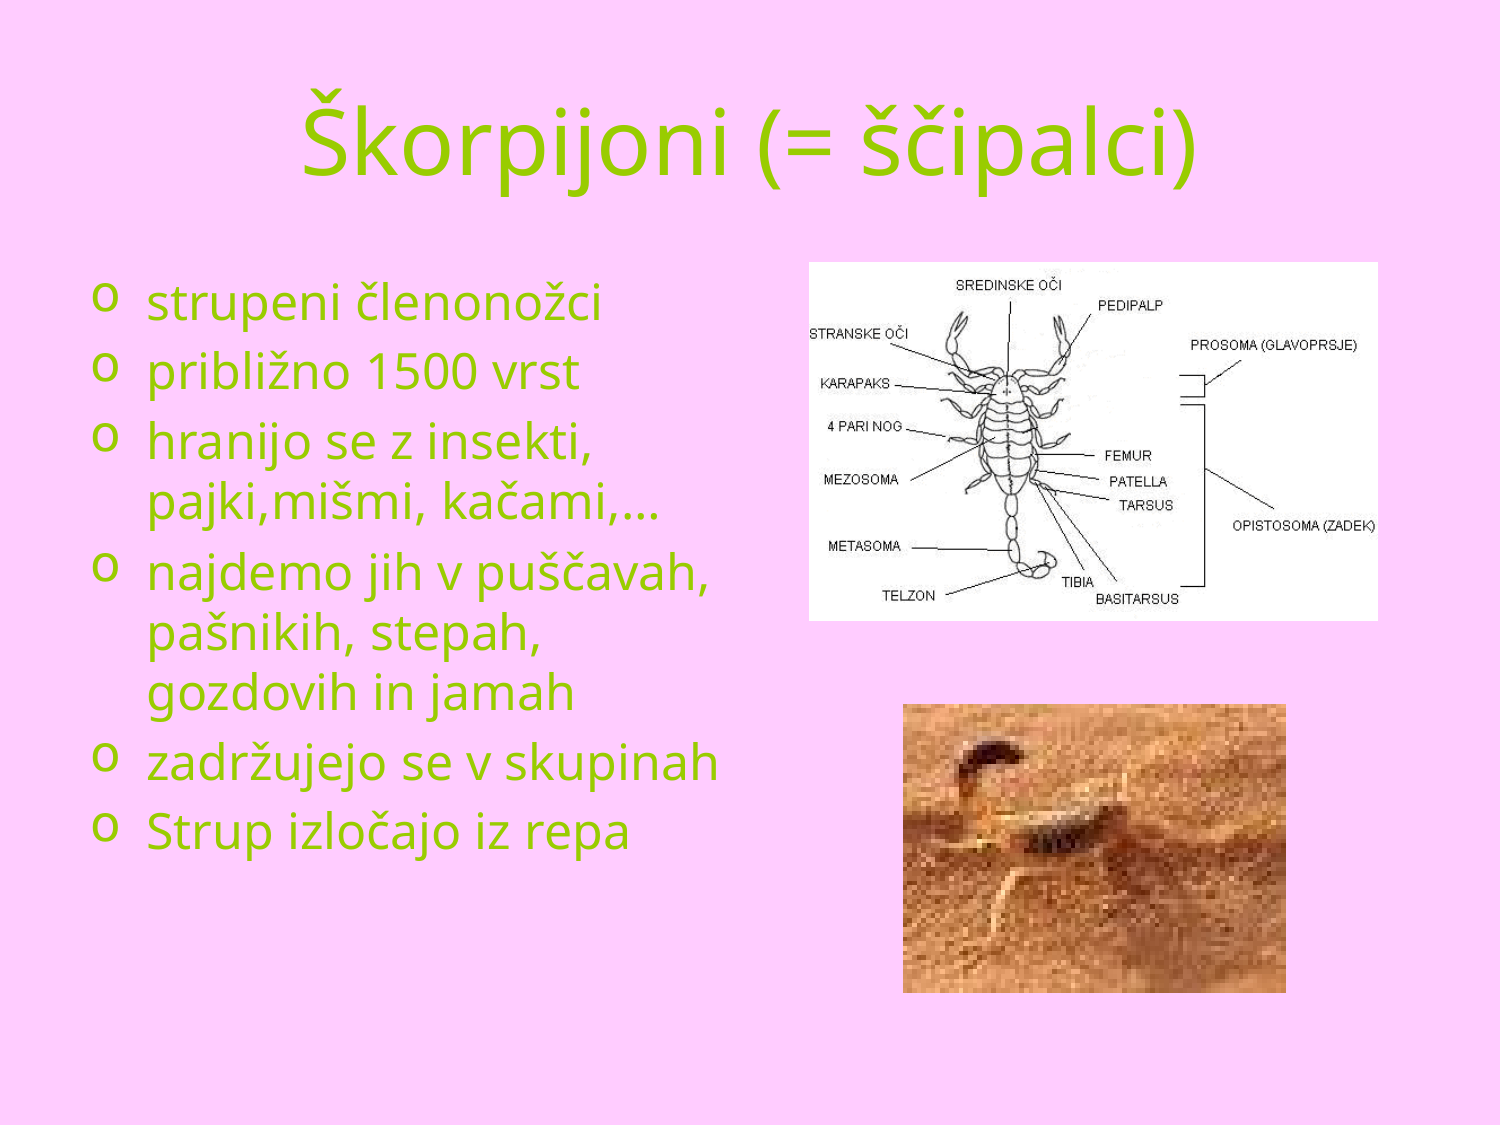

# Škorpijoni (= ščipalci)
strupeni členonožci
približno 1500 vrst
hranijo se z insekti, pajki,mišmi, kačami,…
najdemo jih v puščavah, pašnikih, stepah, gozdovih in jamah
zadržujejo se v skupinah
Strup izločajo iz repa